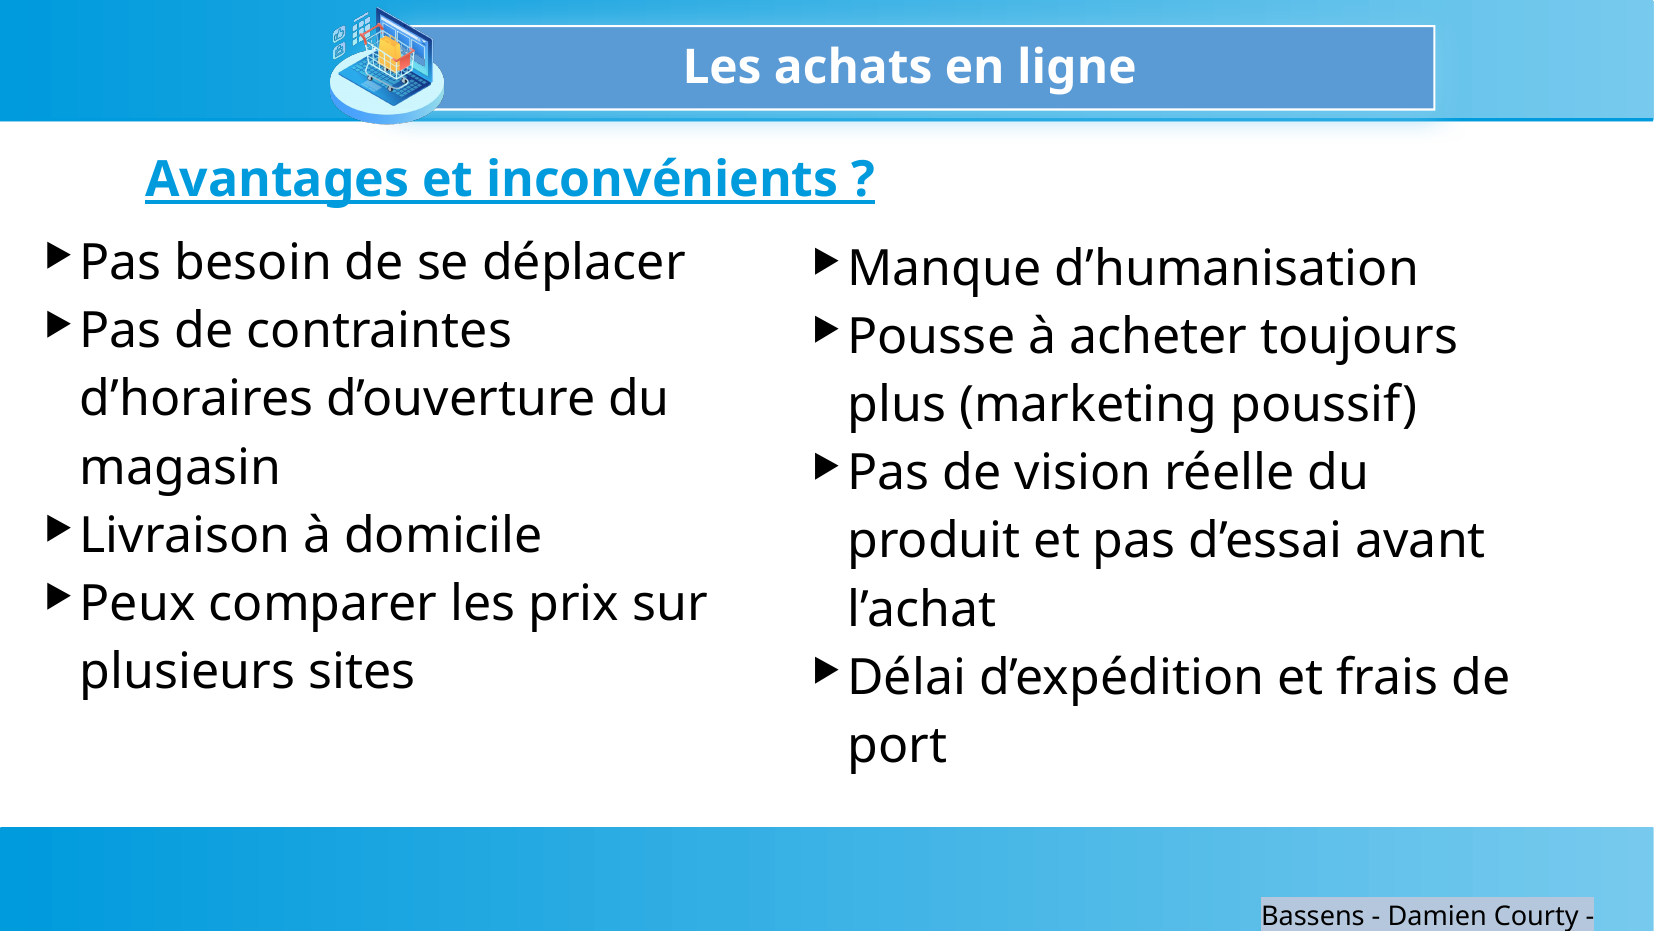

Les achats en ligne
Avantages et inconvénients ?
Pas besoin de se déplacer
Pas de contraintes d’horaires d’ouverture du magasin
Livraison à domicile
Peux comparer les prix sur plusieurs sites
Manque d’humanisation
Pousse à acheter toujours plus (marketing poussif)
Pas de vision réelle du produit et pas d’essai avant l’achat
Délai d’expédition et frais de port
Bassens - Damien Courty - 2024